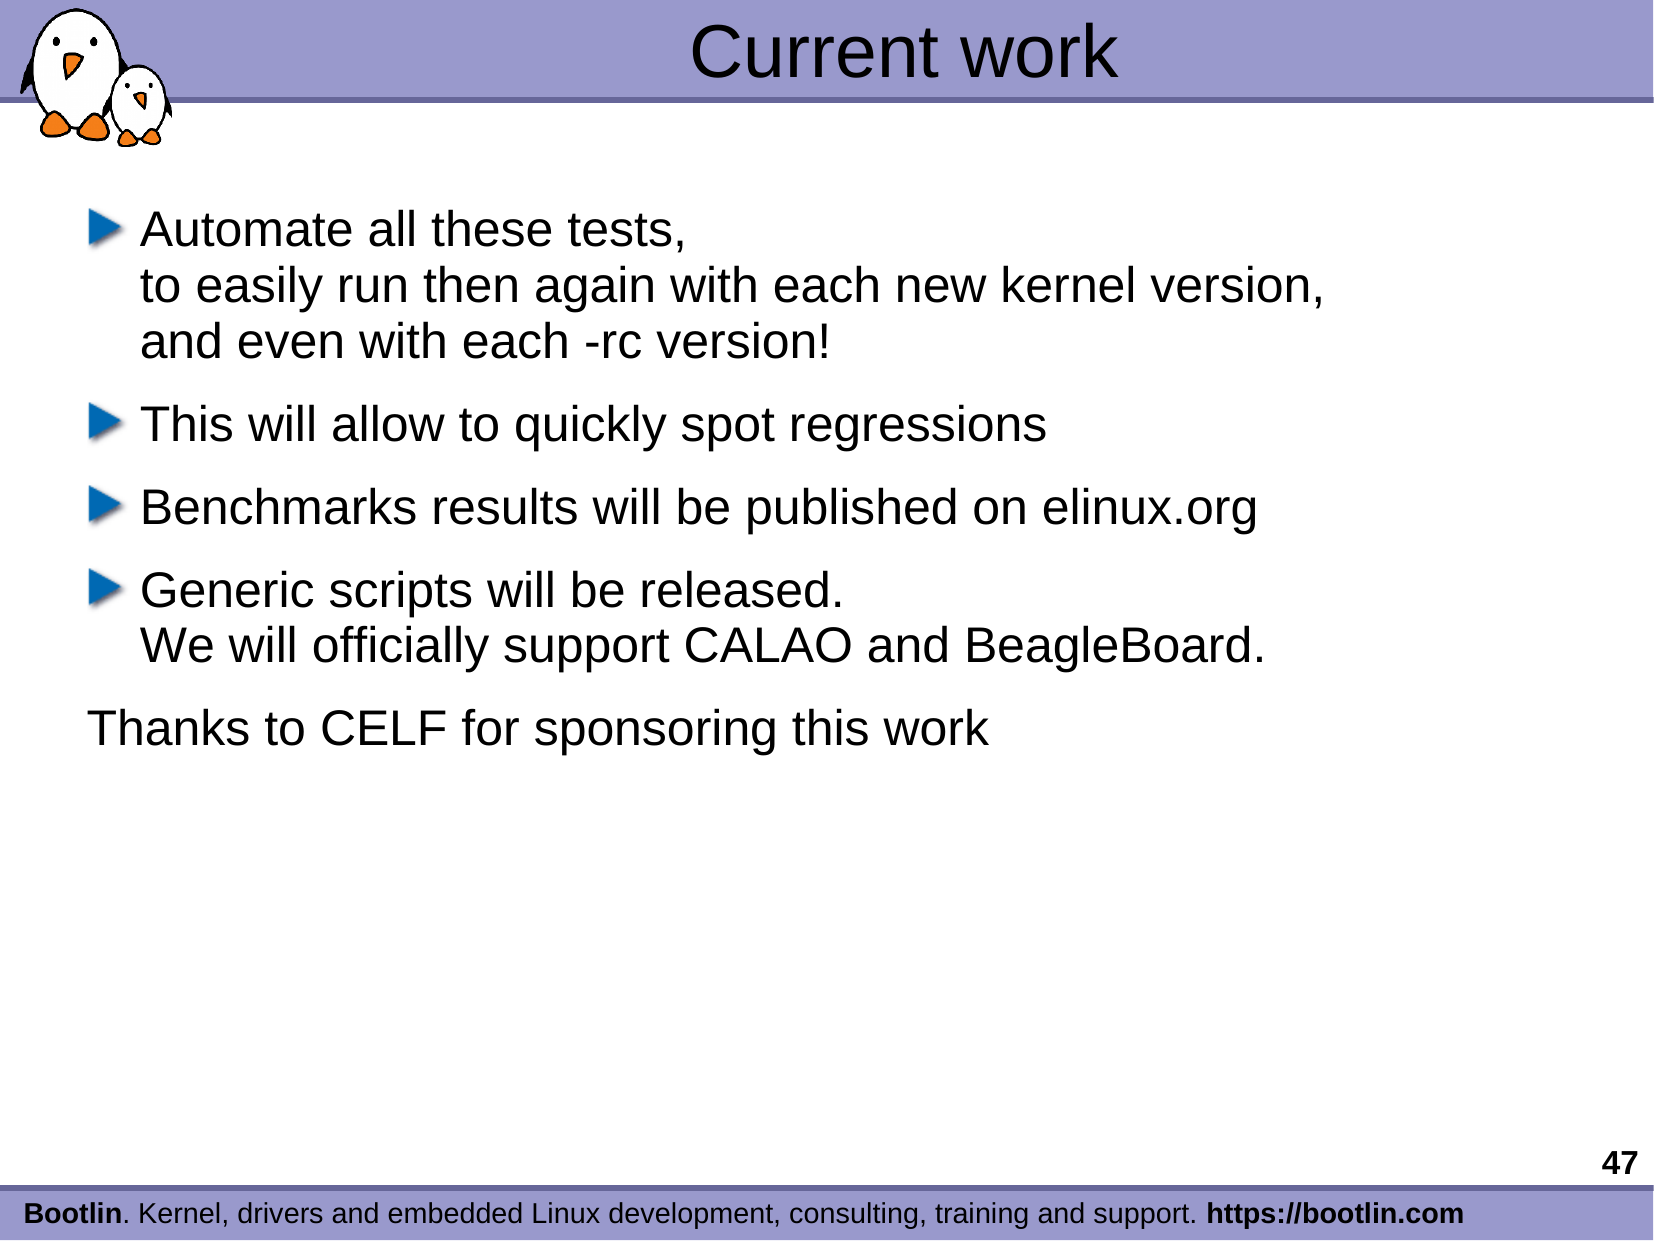

# Current work
Automate all these tests,
to easily run then again with each new kernel version,
and even with each -rc version!
This will allow to quickly spot regressions
Benchmarks results will be published on elinux.org
Generic scripts will be released.
We will officially support CALAO and BeagleBoard.
Thanks to CELF for sponsoring this work